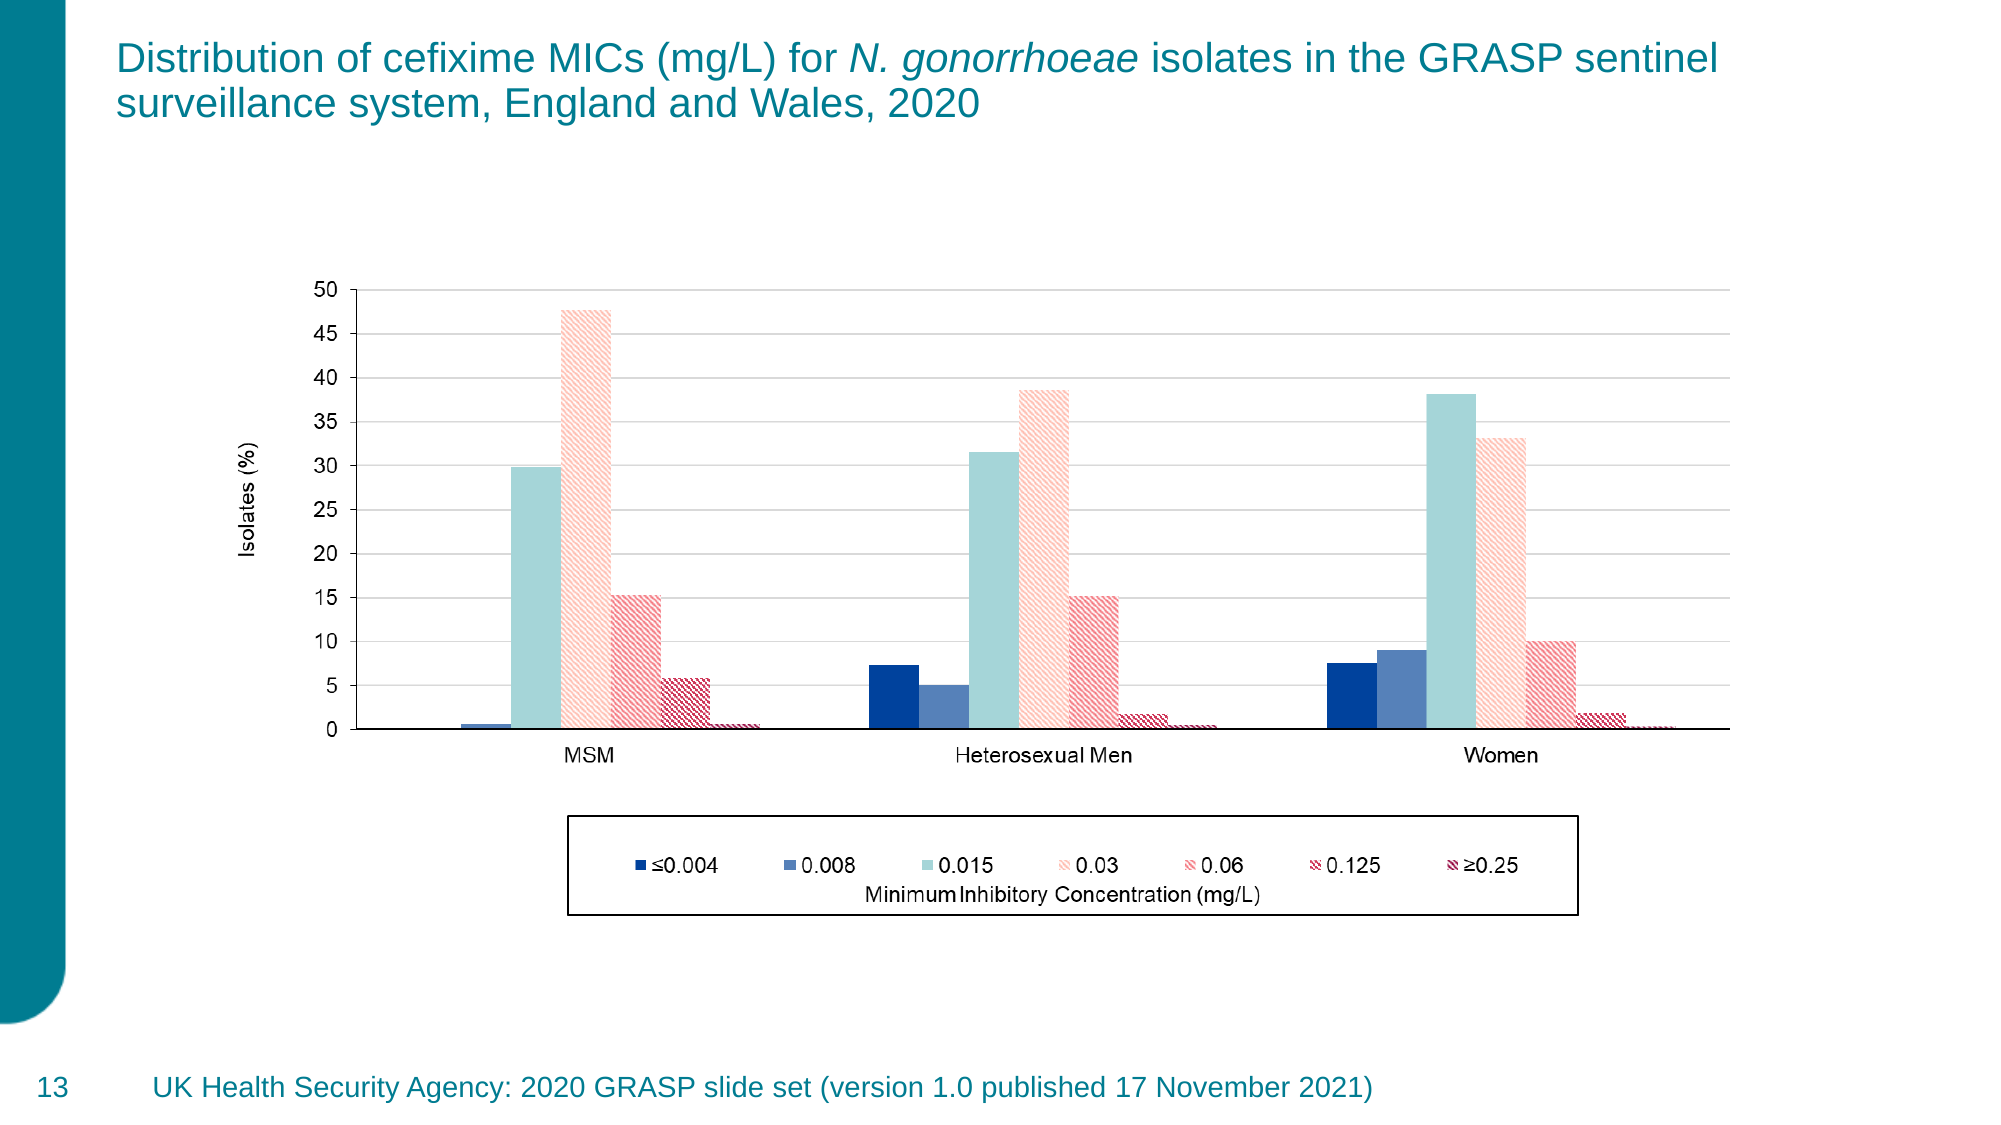

# Distribution of cefixime MICs (mg/L) for N. gonorrhoeae isolates in the GRASP sentinel surveillance system, England and Wales, 2020
UK Health Security Agency: 2020 GRASP slide set (version 1.0 published 17 November 2021)